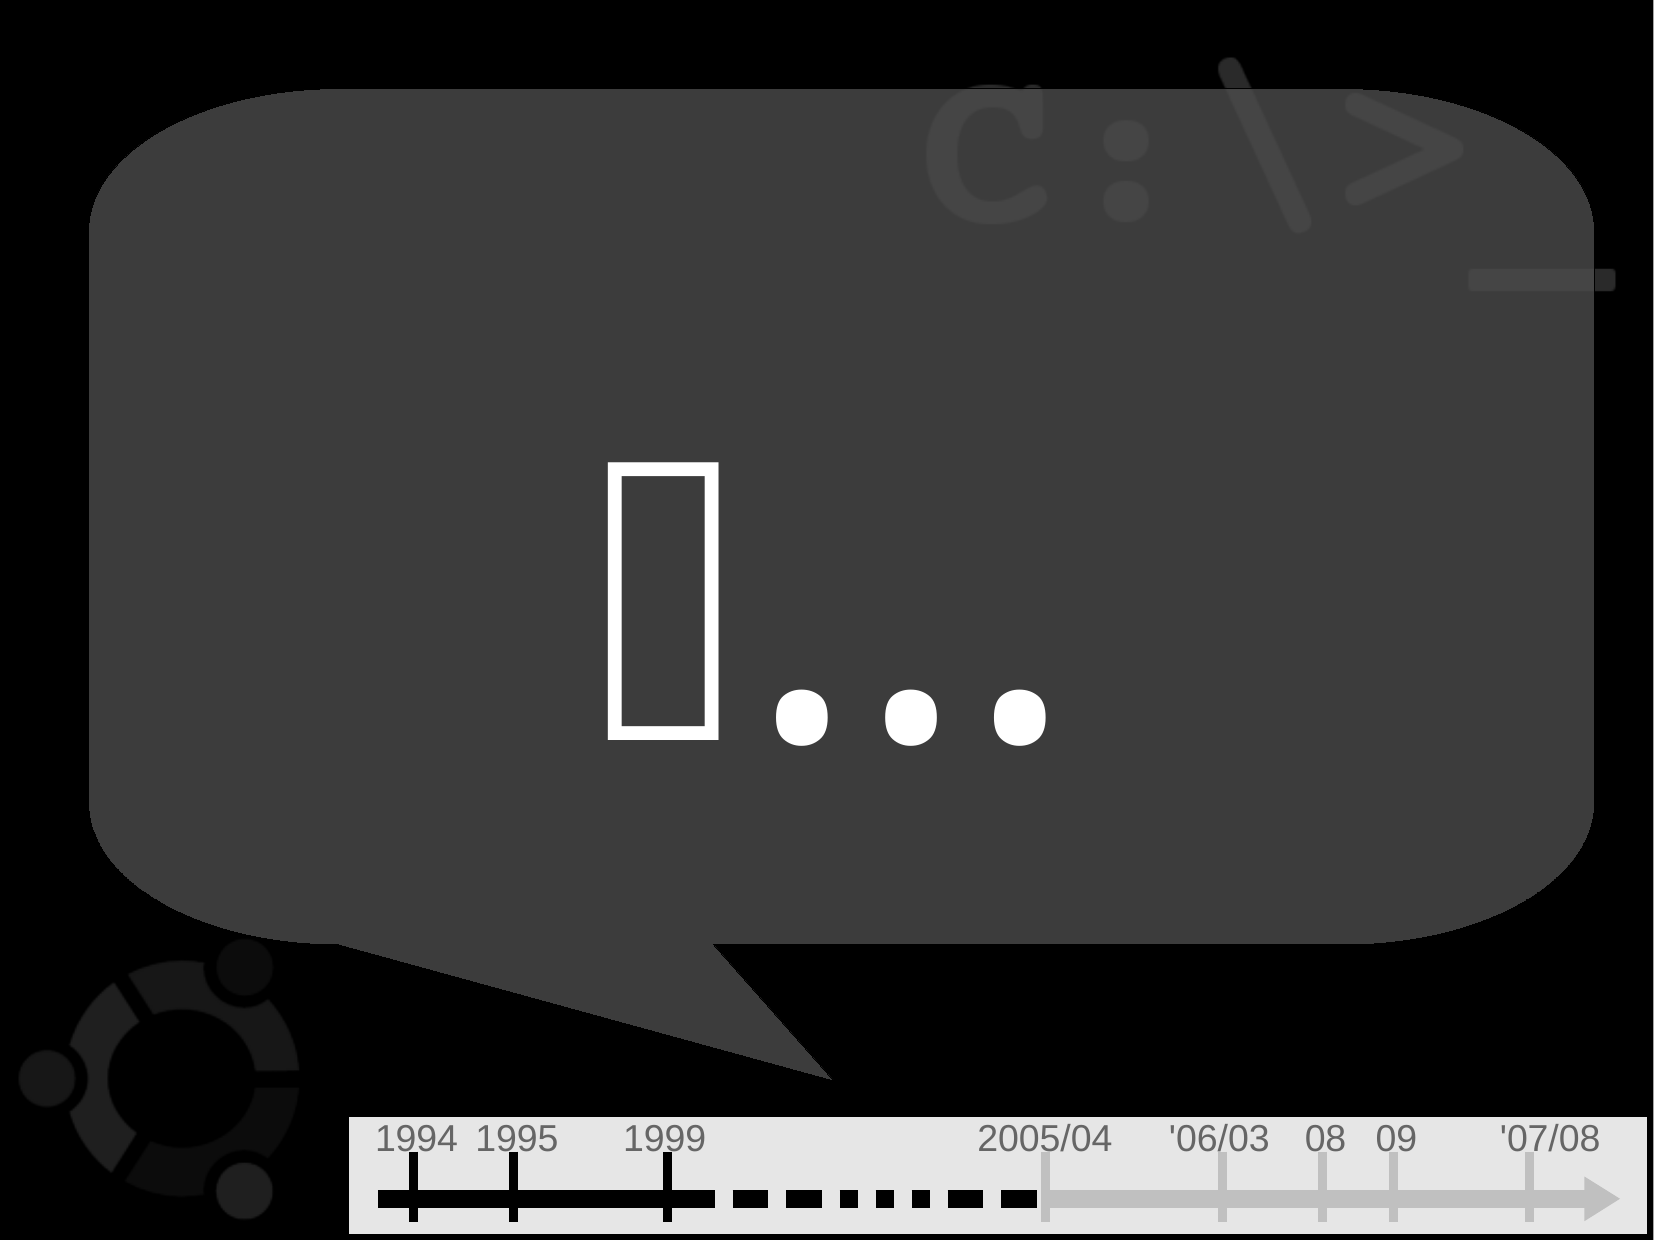

# h…
1994
1995
1999
2005/04
'06/03
08
09
'07/08